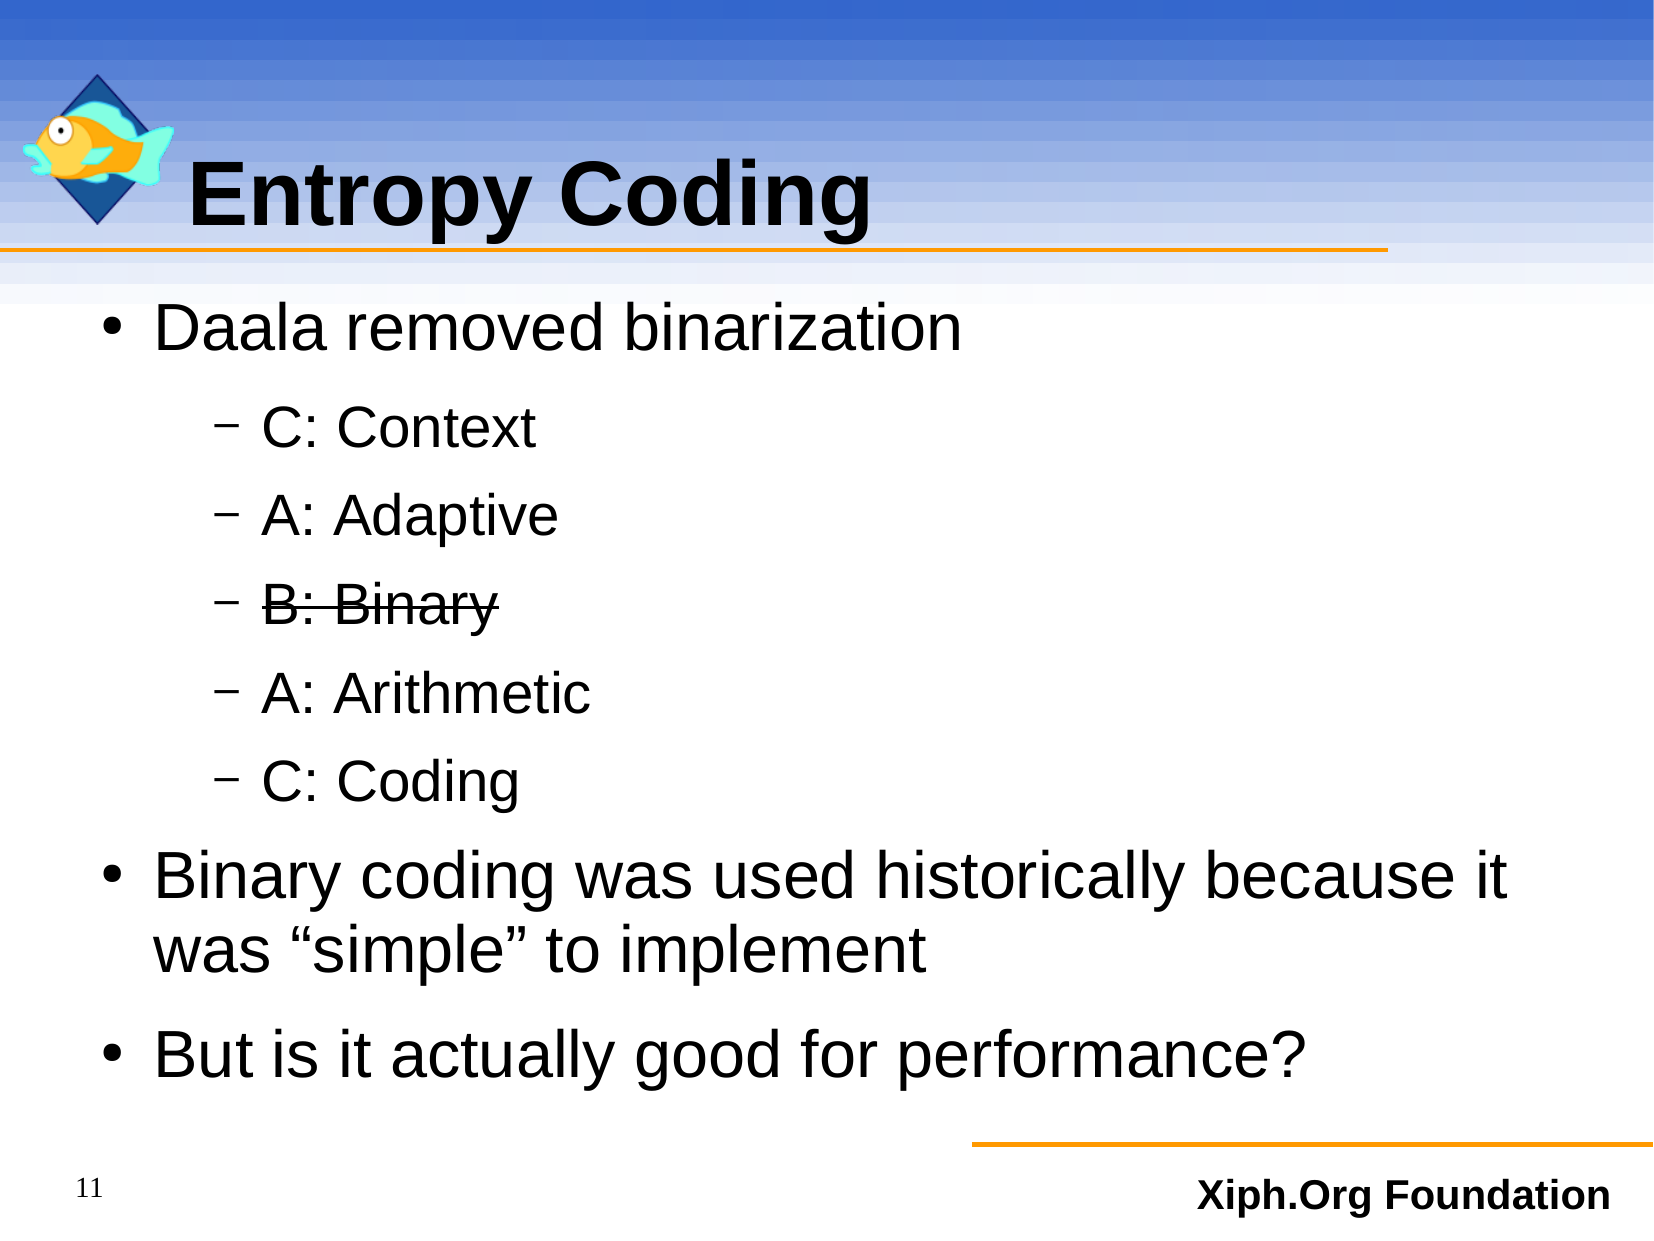

# Entropy Coding
Daala removed binarization
C: Context
A: Adaptive
B: Binary
A: Arithmetic
C: Coding
Binary coding was used historically because it was “simple” to implement
But is it actually good for performance?
11